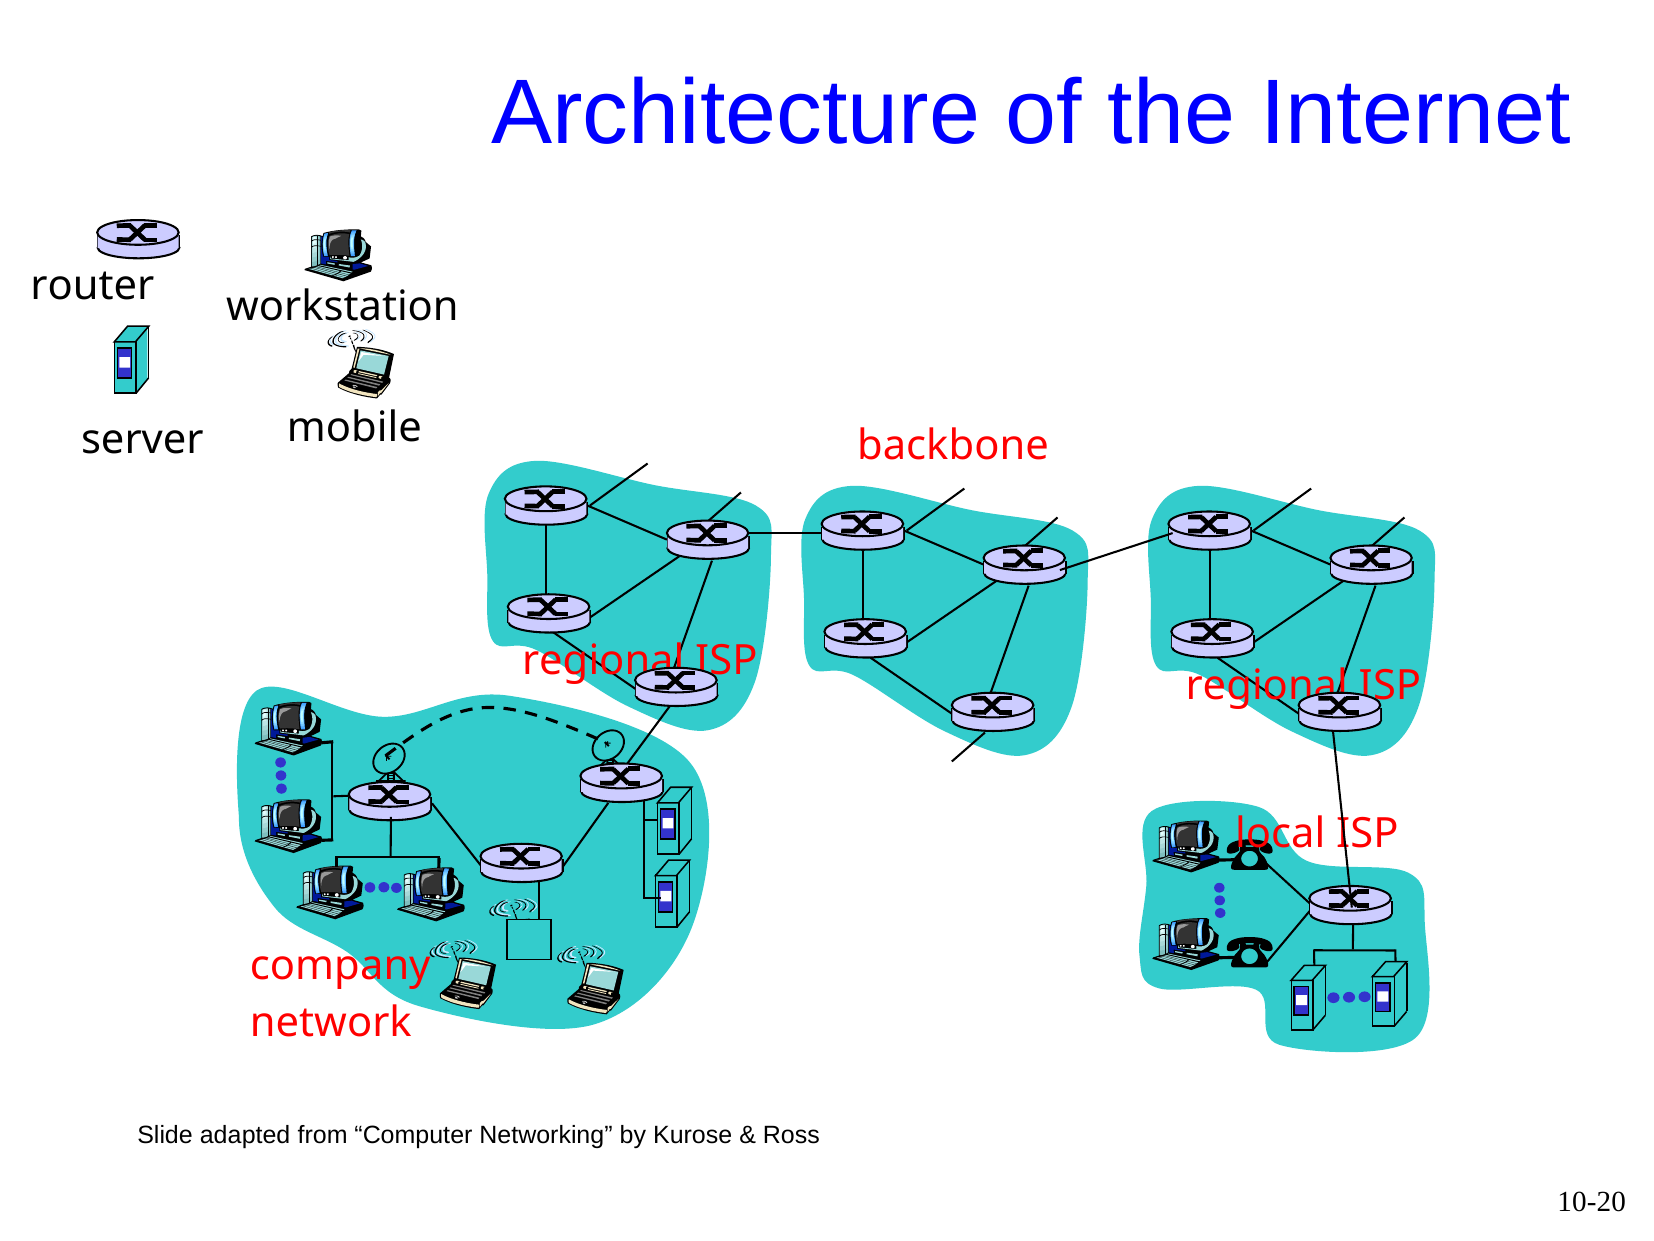

# Architecture of the Internet
router
workstation
mobile
server
backbone
regional ISP
regional ISP
local ISP
company
network
Slide adapted from “Computer Networking” by Kurose & Ross